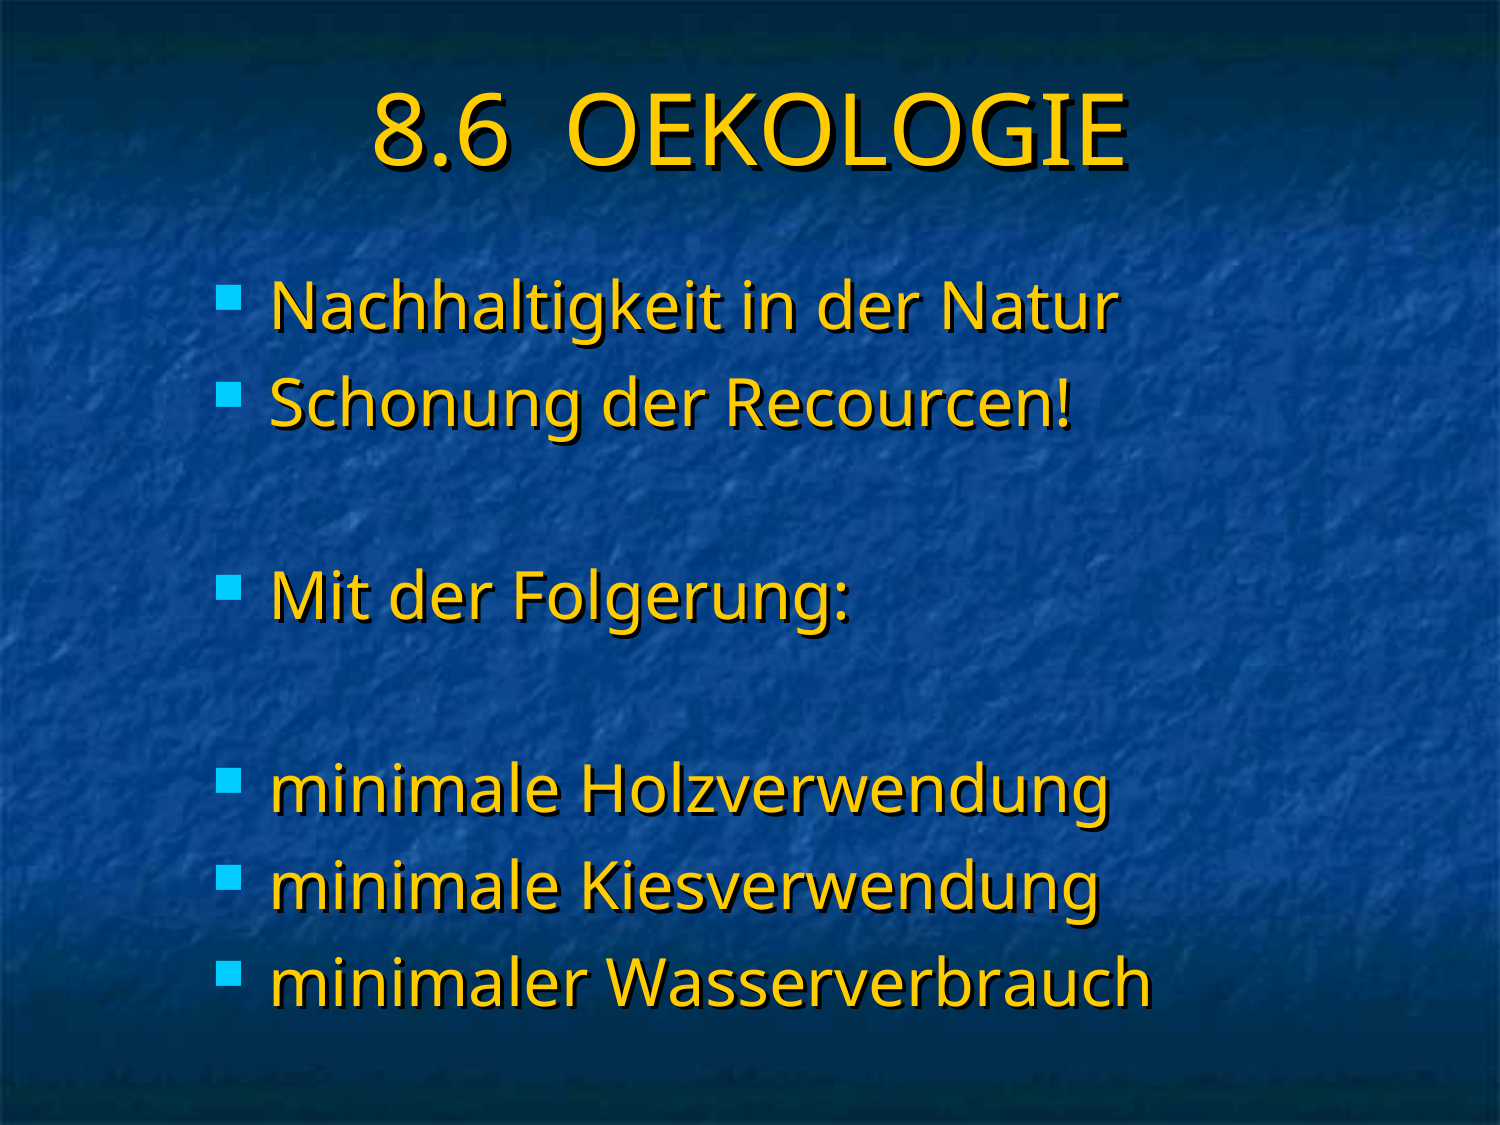

# 8.6 OEKOLOGIE
Nachhaltigkeit in der Natur
Schonung der Recourcen!
Mit der Folgerung:
minimale Holzverwendung
minimale Kiesverwendung
minimaler Wasserverbrauch